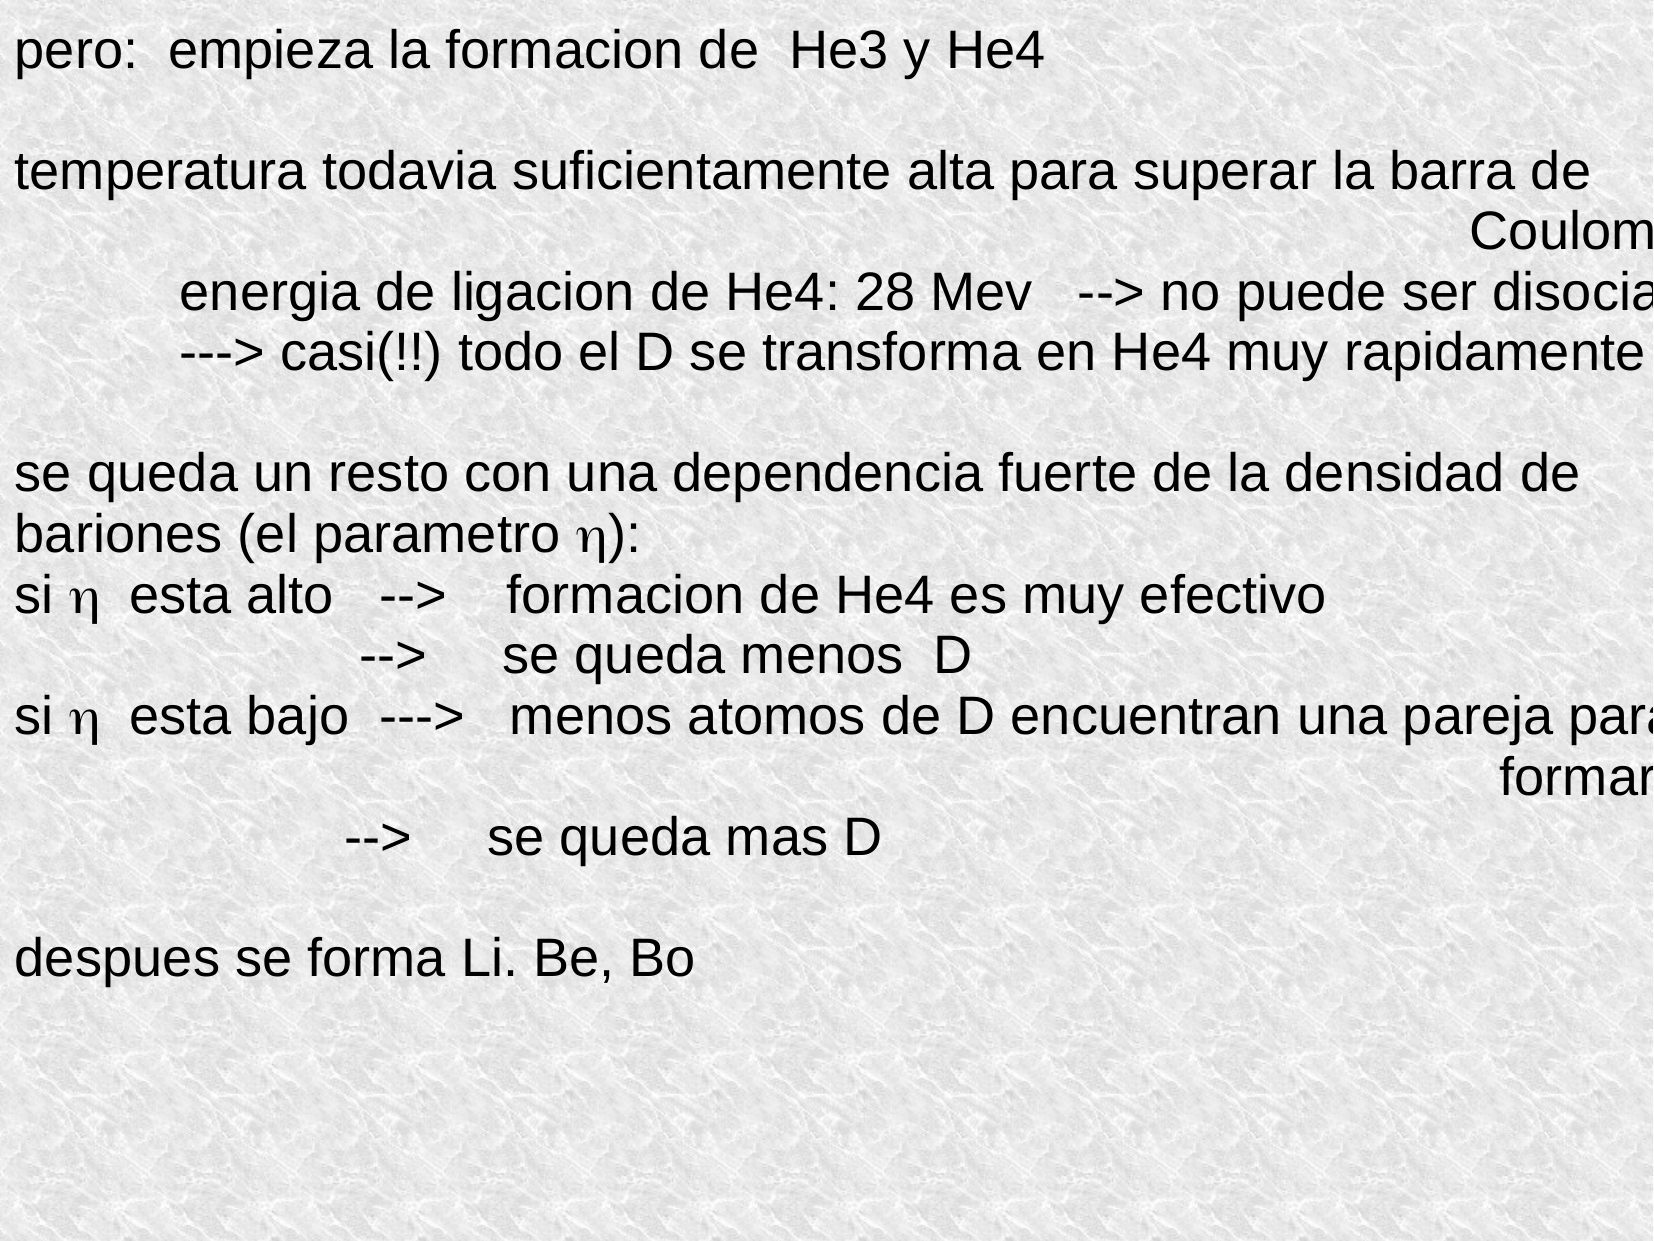

pero: empieza la formacion de He3 y He4
temperatura todavia suficientamente alta para superar la barra de
 Coulomb
 energia de ligacion de He4: 28 Mev --> no puede ser disociado
 ---> casi(!!) todo el D se transforma en He4 muy rapidamente
se queda un resto con una dependencia fuerte de la densidad de
bariones (el parametro ):
si  esta alto --> formacion de He4 es muy efectivo
 --> se queda menos D
si  esta bajo ---> menos atomos de D encuentran una pareja para
 formar He4
 --> se queda mas D
despues se forma Li. Be, Bo